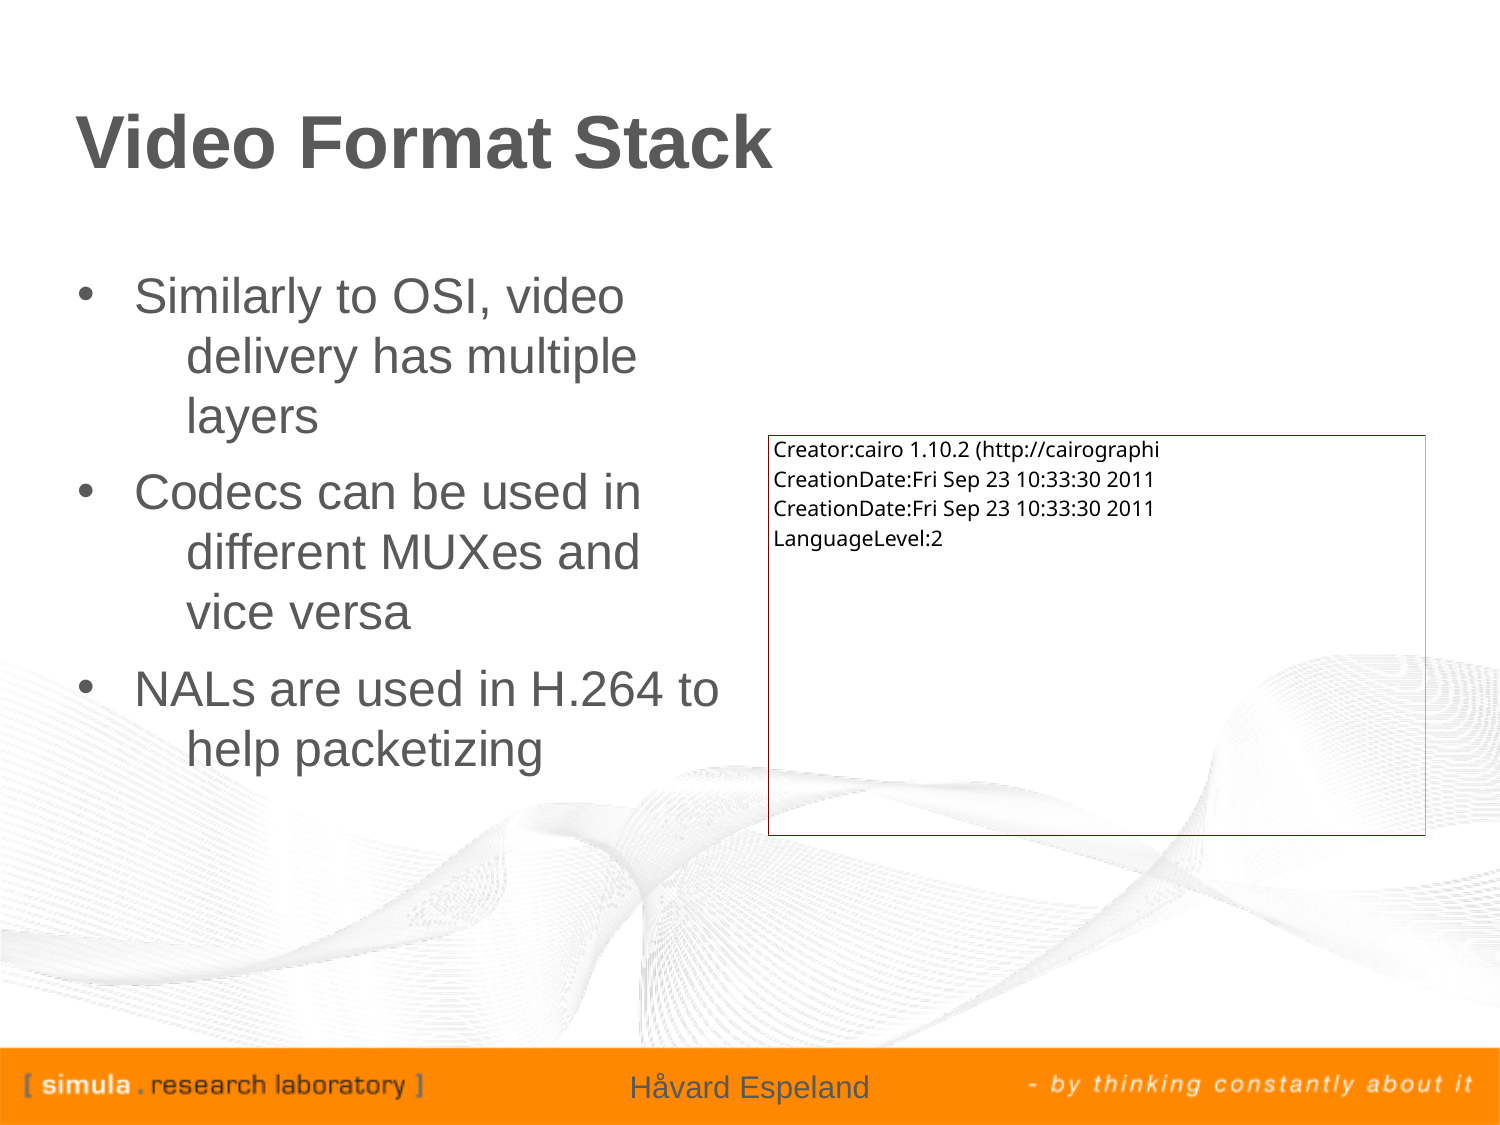

# Video Format Stack
Similarly to OSI, video delivery has multiple layers
Codecs can be used in different MUXes and vice versa
NALs are used in H.264 to help packetizing